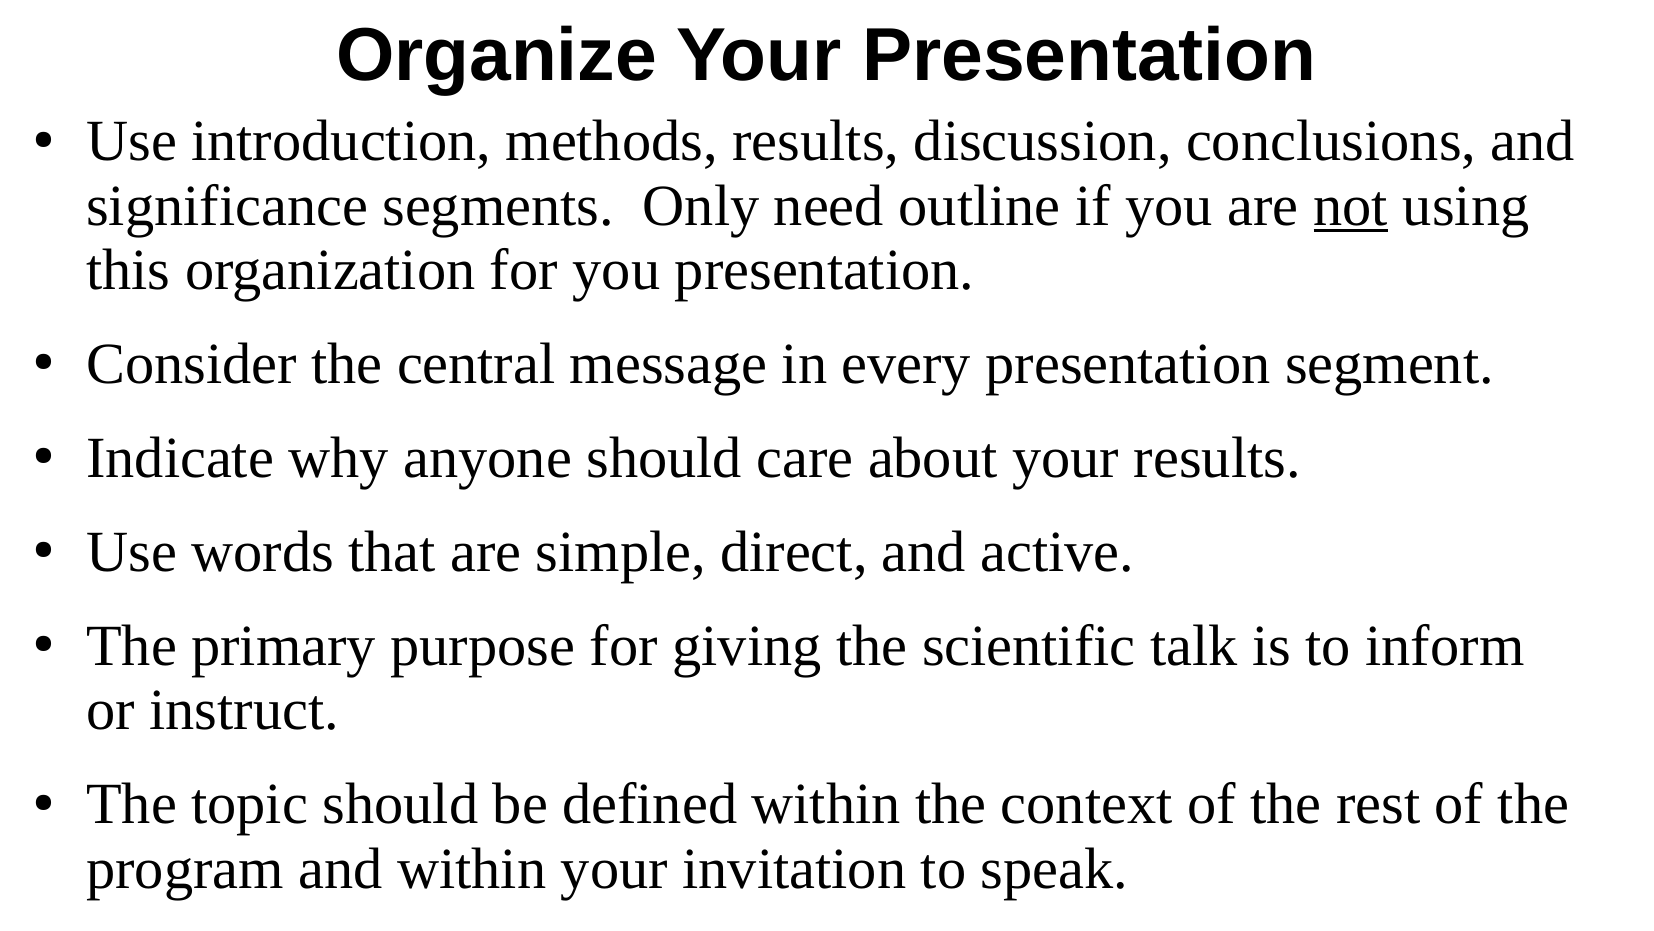

# Organize Your Presentation
Use introduction, methods, results, discussion, conclusions, and significance segments. Only need outline if you are not using this organization for you presentation.
Consider the central message in every presentation segment.
Indicate why anyone should care about your results.
Use words that are simple, direct, and active.
The primary purpose for giving the scientific talk is to inform or instruct.
The topic should be defined within the context of the rest of the program and within your invitation to speak.
The depth and scope of the content is determined by the audience profile and the time given for you to speak.